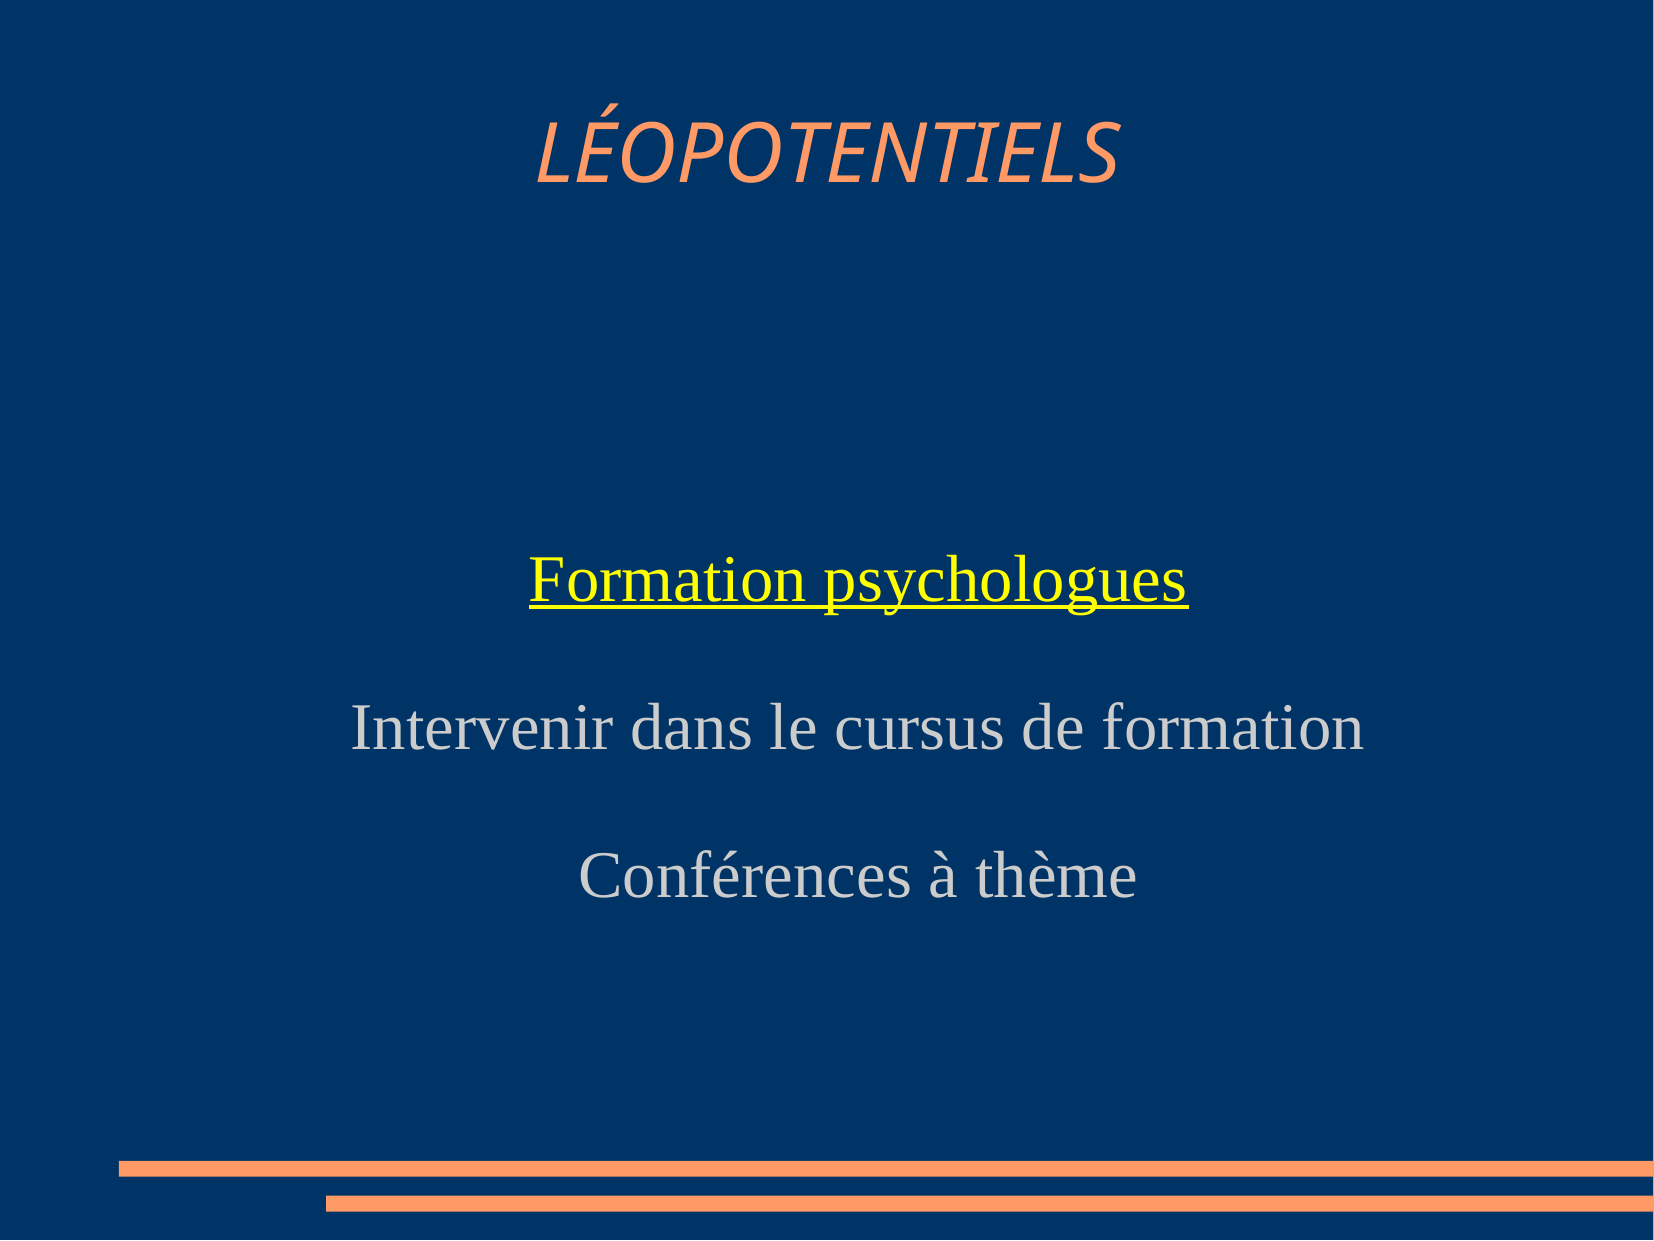

# LÉOPOTENTIELS
Formation psychologues
Intervenir dans le cursus de formation
Conférences à thème